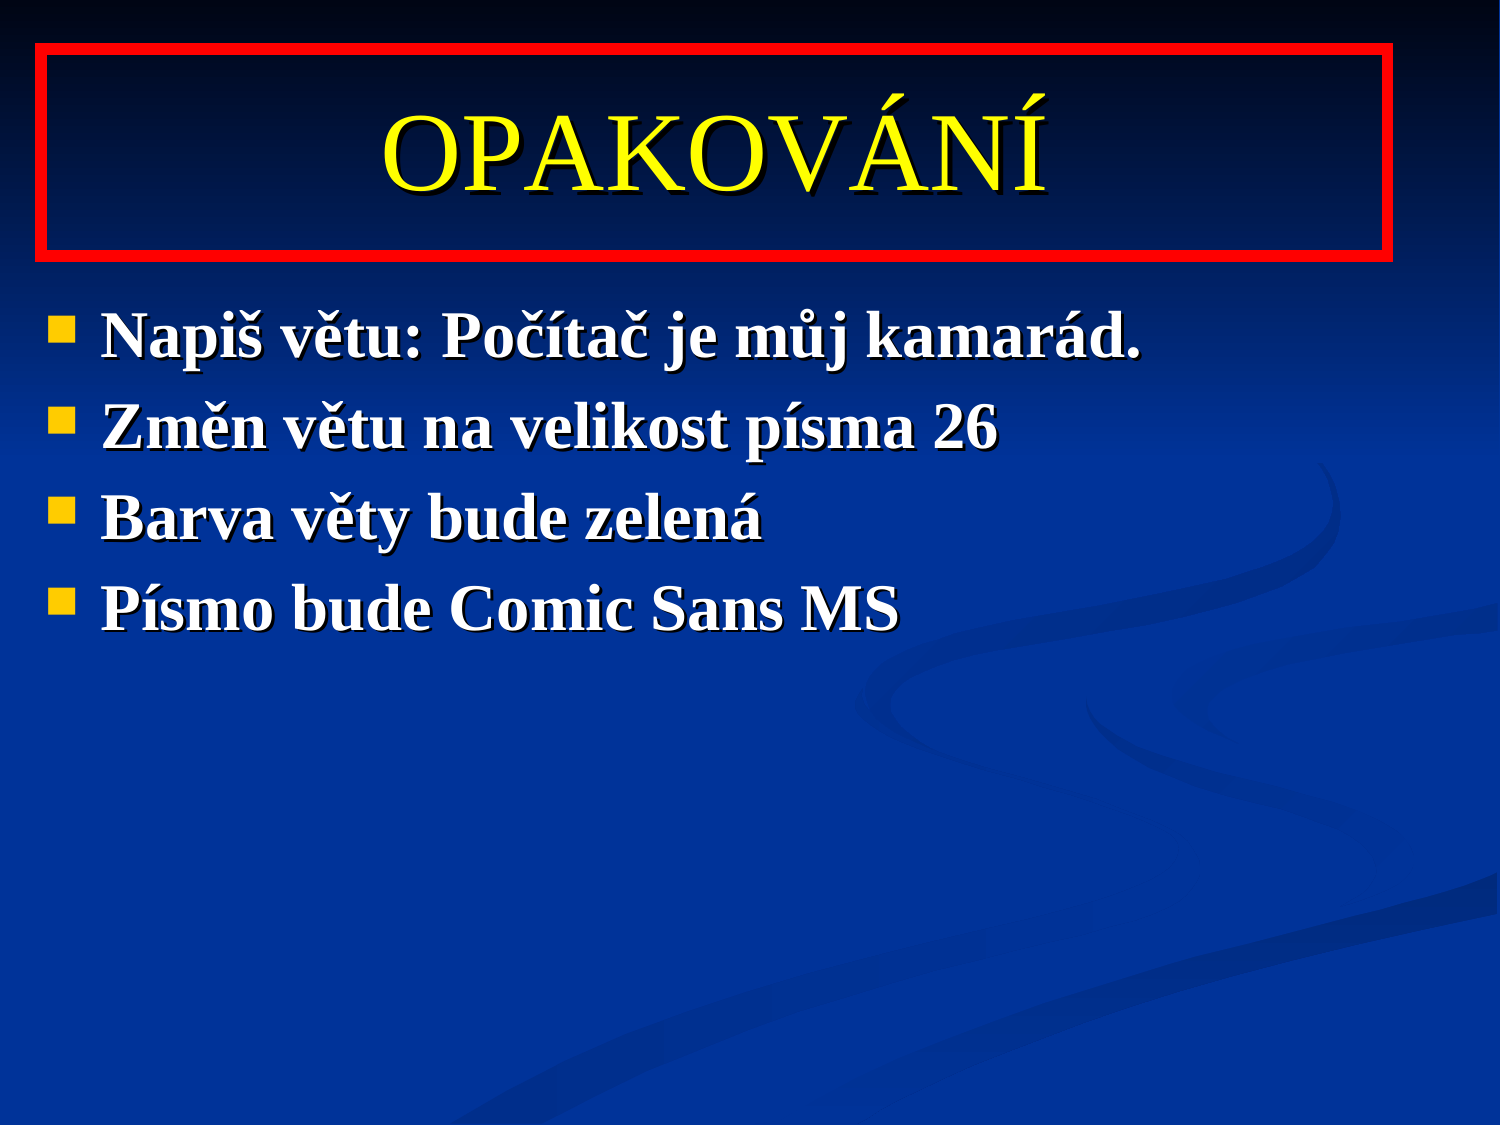

# OPAKOVÁNÍ
Napiš větu: Počítač je můj kamarád.
Změn větu na velikost písma 26
Barva věty bude zelená
Písmo bude Comic Sans MS